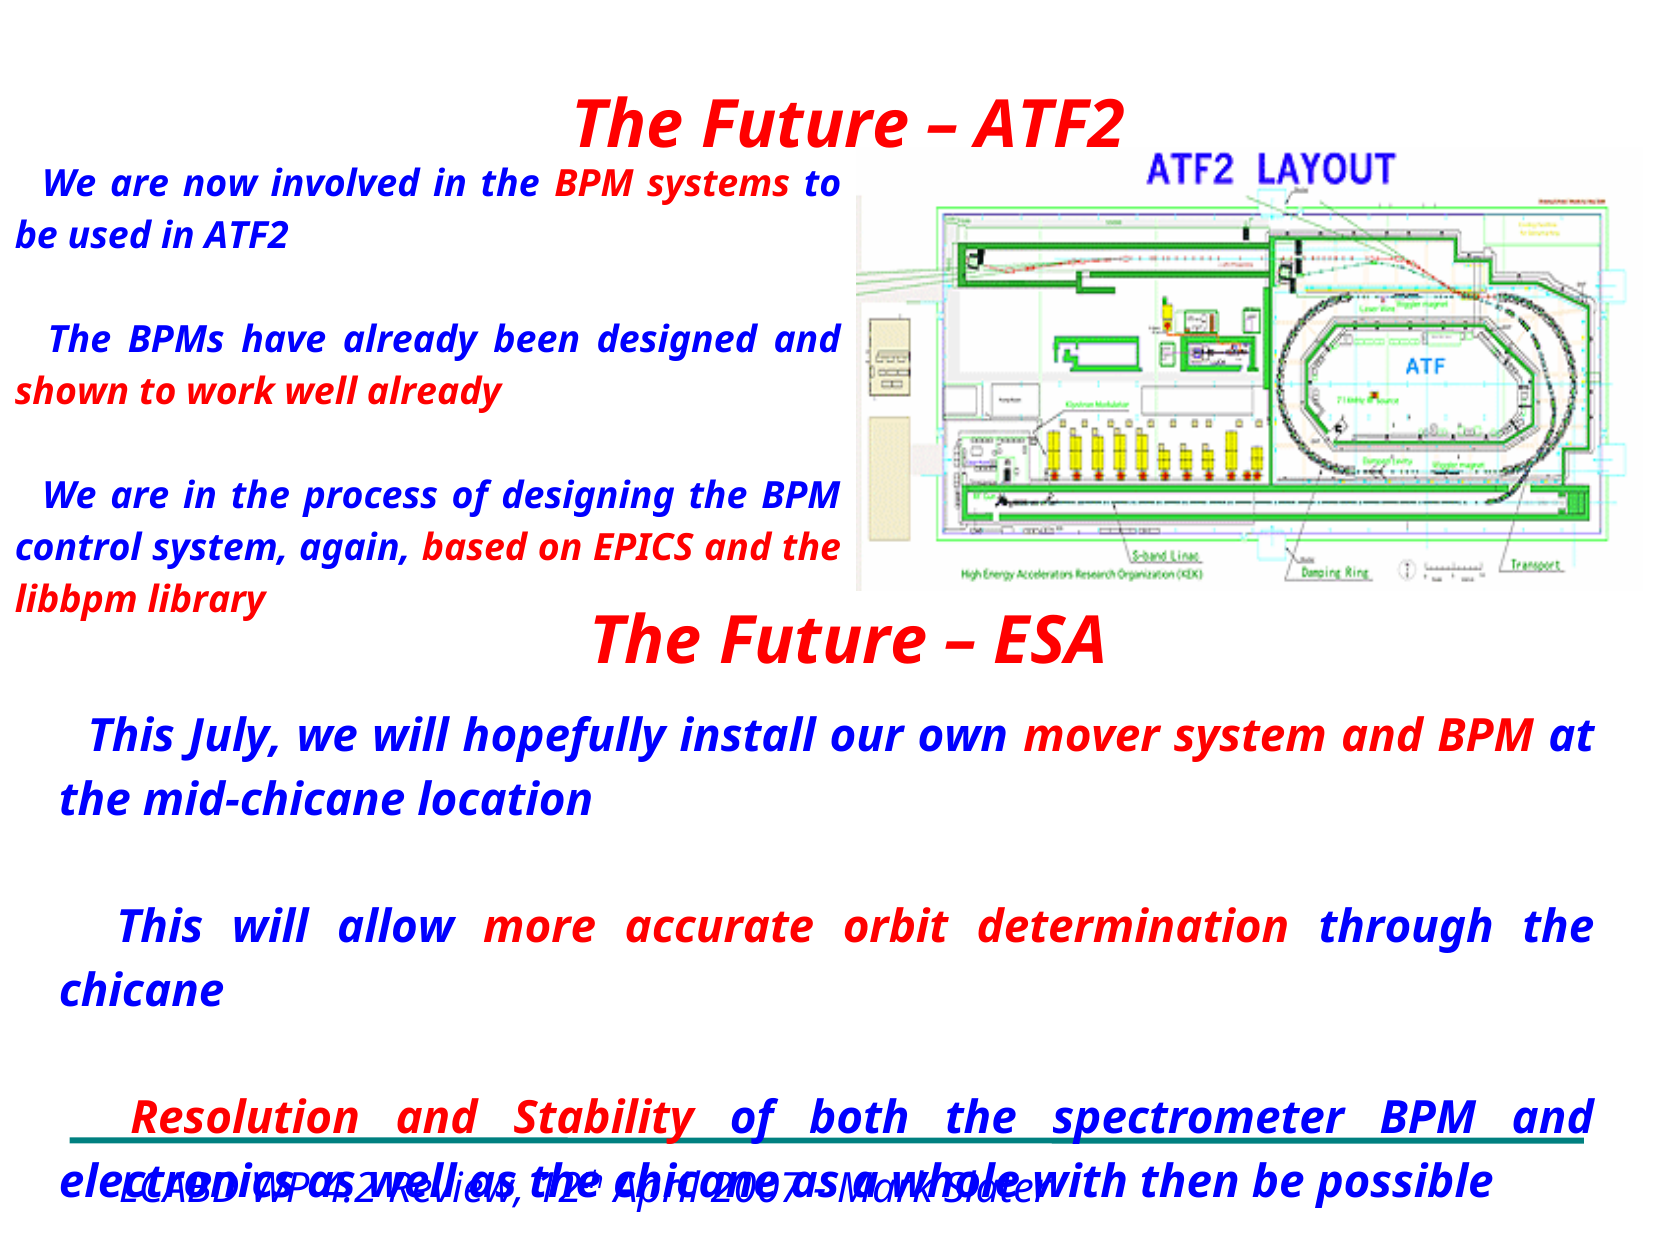

The Future – ATF2
 We are now involved in the BPM systems to be used in ATF2
 The BPMs have already been designed and shown to work well already
 We are in the process of designing the BPM control system, again, based on EPICS and the libbpm library
The Future – ESA
 This July, we will hopefully install our own mover system and BPM at the mid-chicane location
 This will allow more accurate orbit determination through the chicane
 Resolution and Stability of both the spectrometer BPM and electronics as well as the chicane as a whole with then be possible
LCABD WP 4.2 Review, 12th April 2007 - Mark Slater